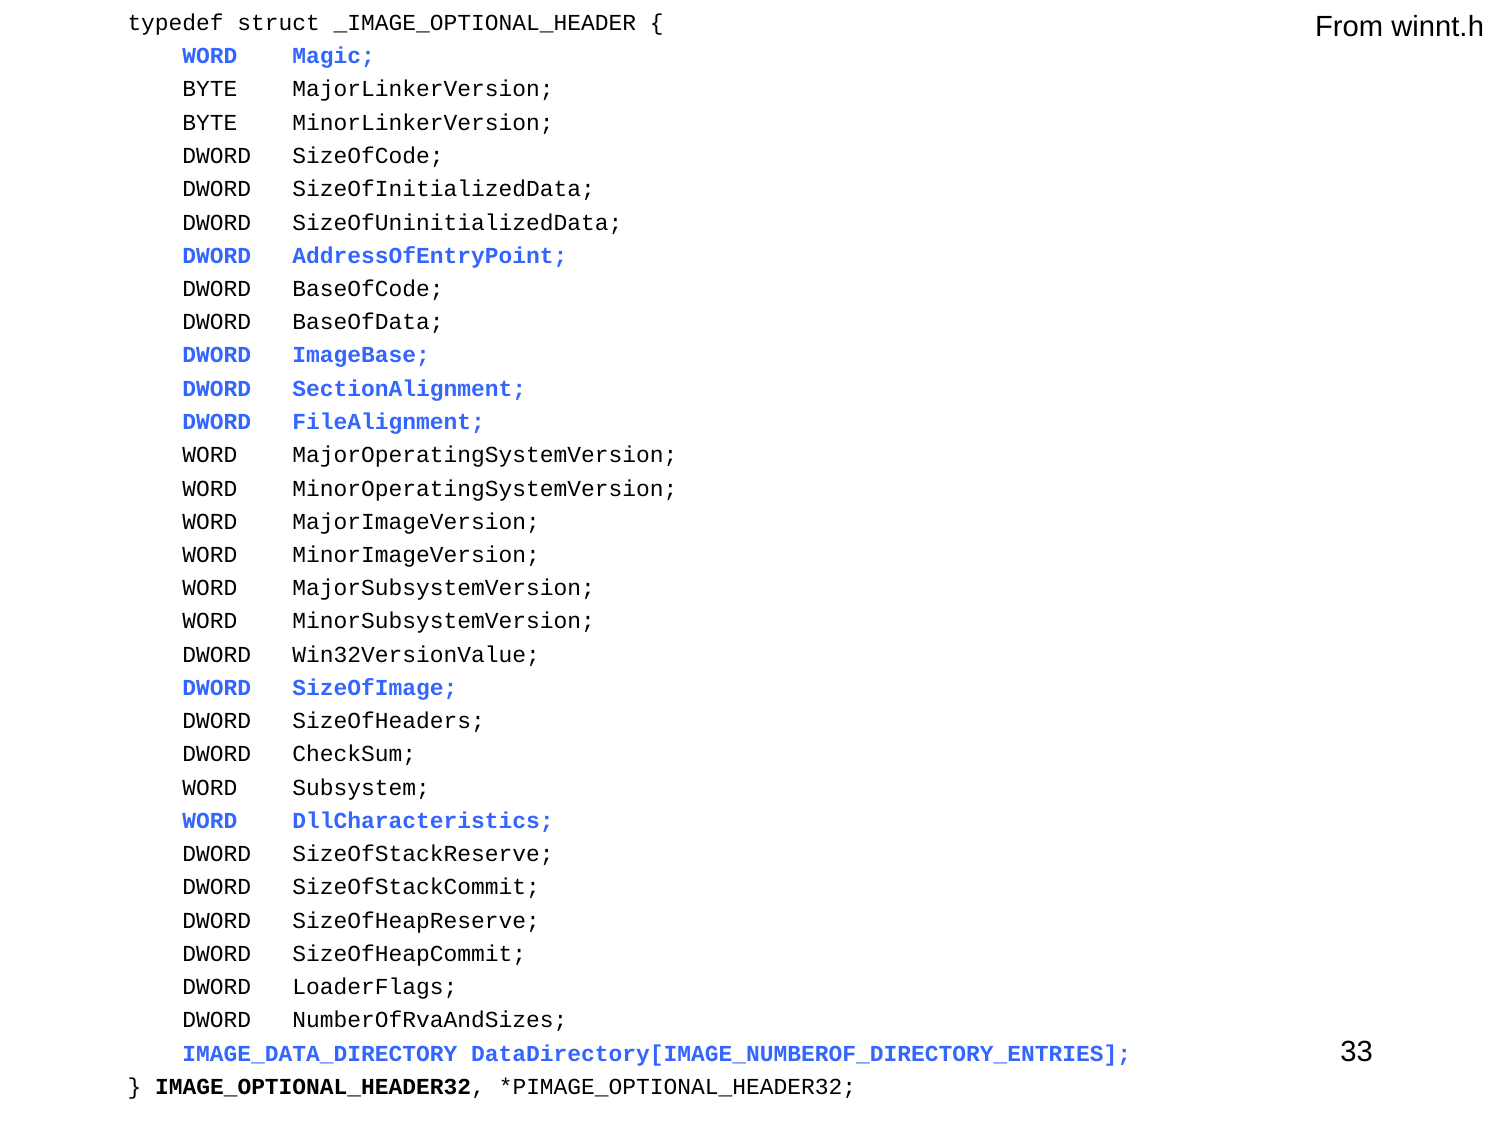

# typedef struct _IMAGE_OPTIONAL_HEADER {
 WORD Magic;
 BYTE MajorLinkerVersion;
 BYTE MinorLinkerVersion;
 DWORD SizeOfCode;
 DWORD SizeOfInitializedData;
 DWORD SizeOfUninitializedData;
 DWORD AddressOfEntryPoint;
 DWORD BaseOfCode;
 DWORD BaseOfData;
 DWORD ImageBase;
 DWORD SectionAlignment;
 DWORD FileAlignment;
 WORD MajorOperatingSystemVersion;
 WORD MinorOperatingSystemVersion;
 WORD MajorImageVersion;
 WORD MinorImageVersion;
 WORD MajorSubsystemVersion;
 WORD MinorSubsystemVersion;
 DWORD Win32VersionValue;
 DWORD SizeOfImage;
 DWORD SizeOfHeaders;
 DWORD CheckSum;
 WORD Subsystem;
 WORD DllCharacteristics;
 DWORD SizeOfStackReserve;
 DWORD SizeOfStackCommit;
 DWORD SizeOfHeapReserve;
 DWORD SizeOfHeapCommit;
 DWORD LoaderFlags;
 DWORD NumberOfRvaAndSizes;
 IMAGE_DATA_DIRECTORY DataDirectory[IMAGE_NUMBEROF_DIRECTORY_ENTRIES];
} IMAGE_OPTIONAL_HEADER32, *PIMAGE_OPTIONAL_HEADER32;
From winnt.h